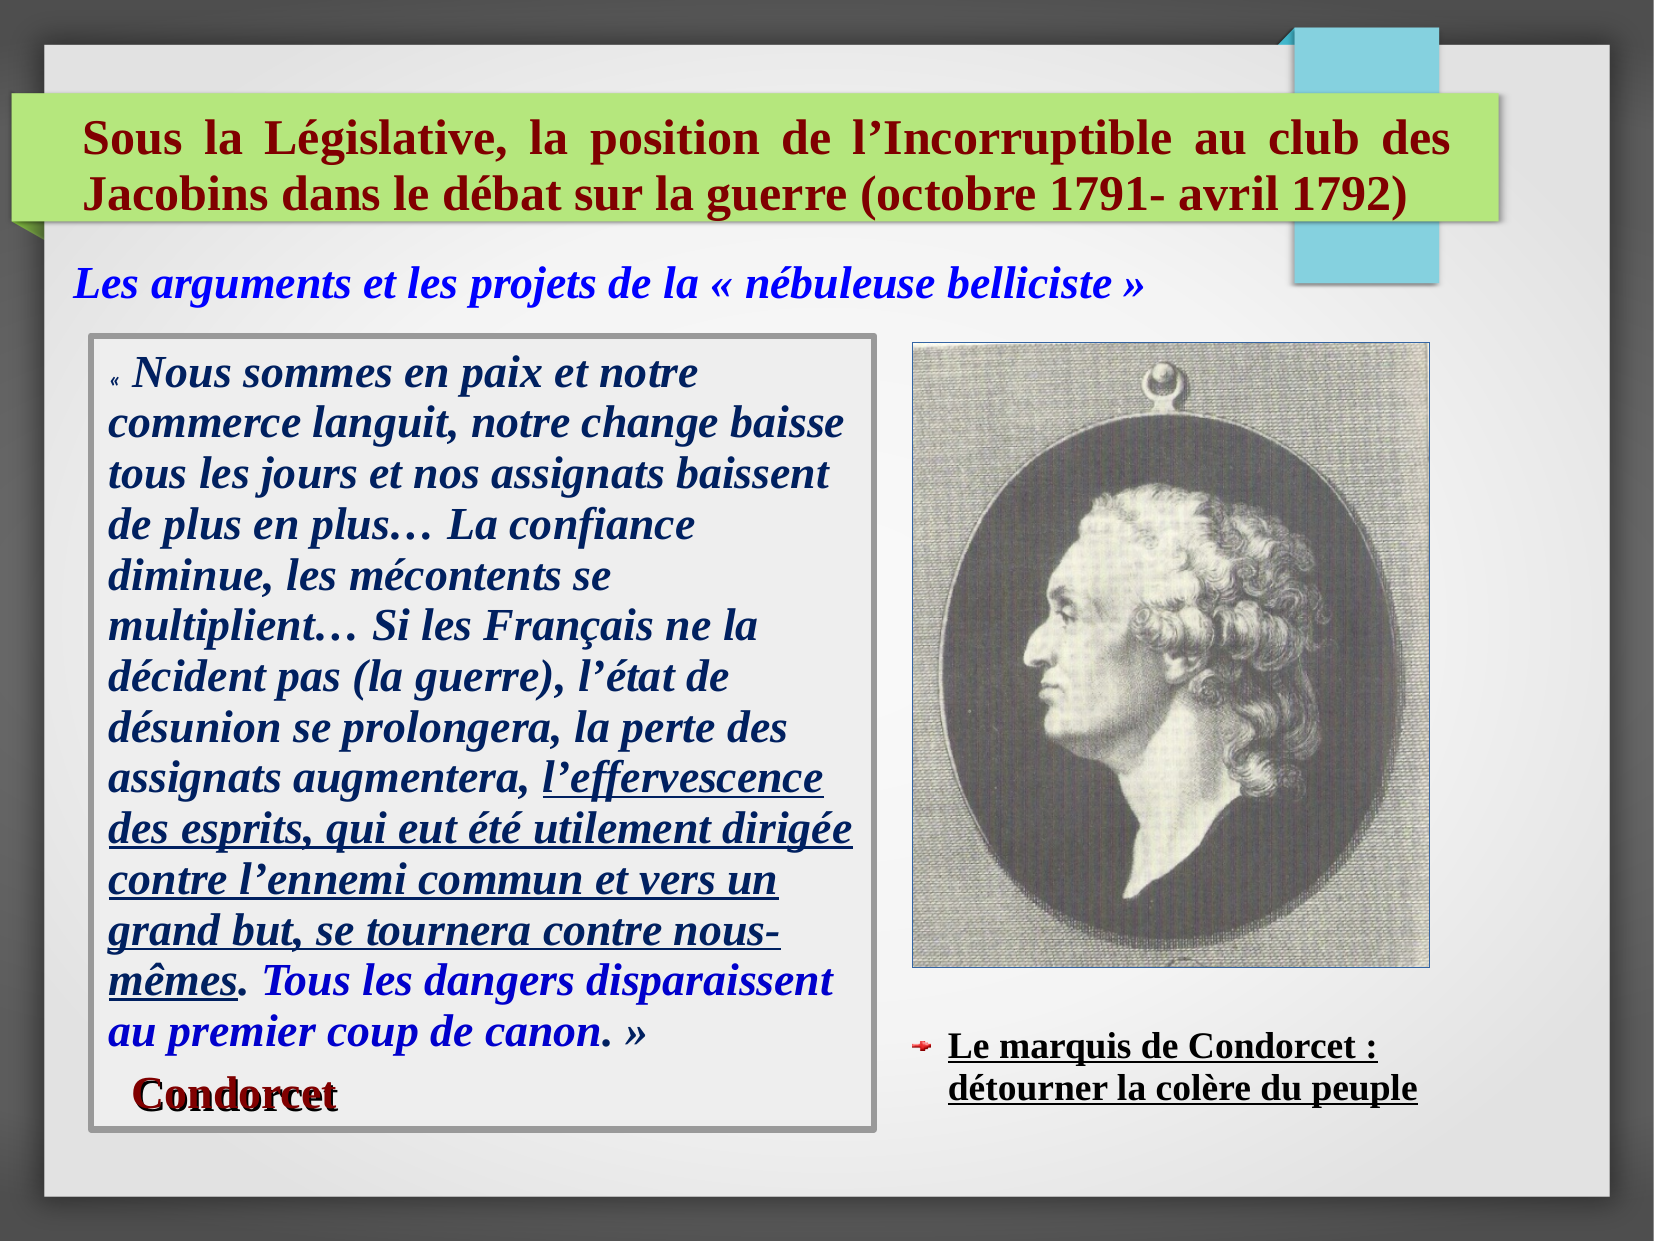

# Sous la Législative, la position de l’Incorruptible au club des Jacobins dans le débat sur la guerre (octobre 1791- avril 1792)
Les arguments et les projets de la « nébuleuse belliciste »
« Nous sommes en paix et notre commerce languit, notre change baisse tous les jours et nos assignats baissent de plus en plus… La confiance diminue, les mécontents se multiplient… Si les Français ne la décident pas (la guerre), l’état de désunion se prolongera, la perte des assignats augmentera, l’effervescence des esprits, qui eut été utilement dirigée contre l’ennemi commun et vers un grand but, se tournera contre nous-mêmes. Tous les dangers disparaissent au premier coup de canon. »
 Condorcet
Le marquis de Condorcet : détourner la colère du peuple